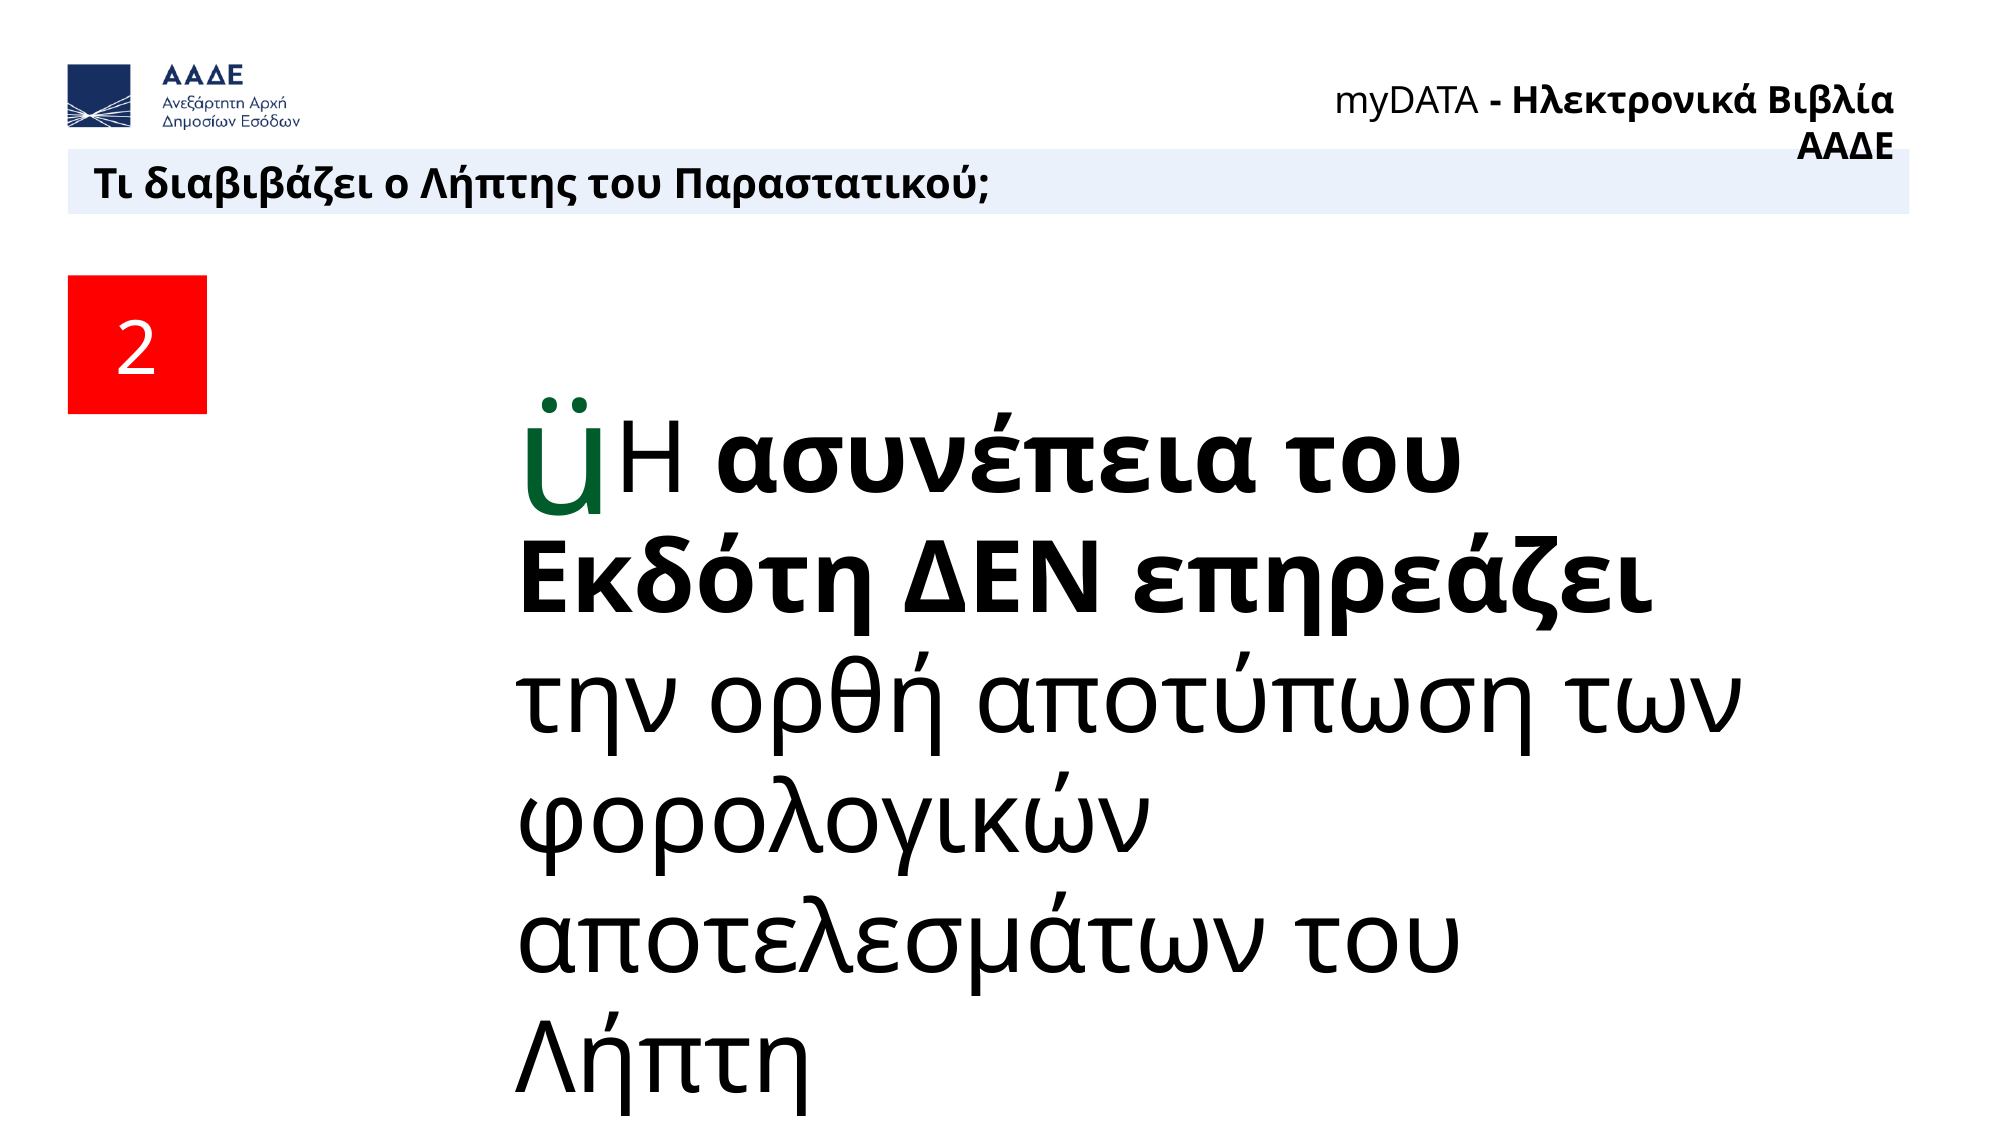

myDATA - Ηλεκτρονικά Βιβλία ΑΑΔΕ
 Τι διαβιβάζει ο Λήπτης του Παραστατικού;
2
Η ασυνέπεια του Εκδότη ΔΕΝ επηρεάζει την ορθή αποτύπωση των φορολογικών αποτελεσμάτων του Λήπτη